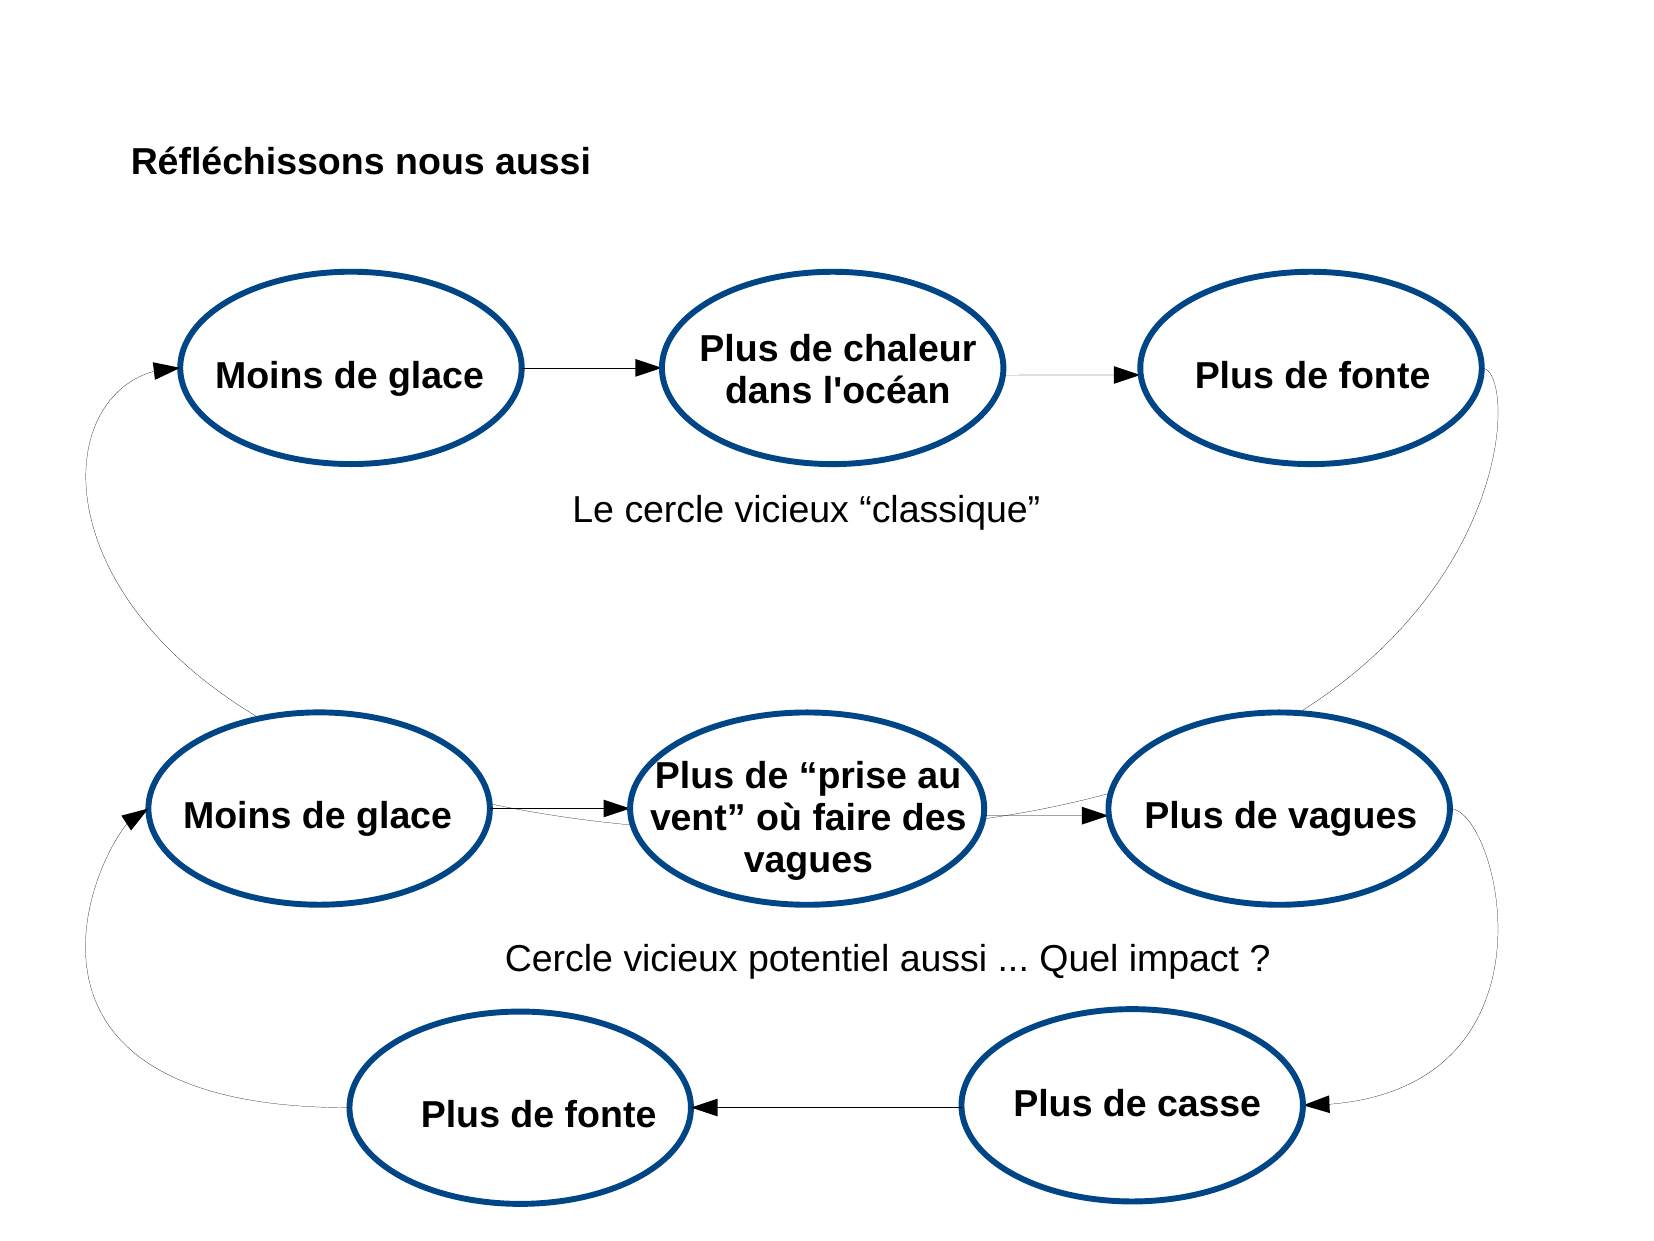

Réfléchissons nous aussi
Plus de chaleur dans l'océan
Moins de glace
Plus de fonte
Le cercle vicieux “classique”
Plus de “prise au vent” où faire des vagues
Moins de glace
Plus de vagues
Cercle vicieux potentiel aussi ... Quel impact ?
Plus de casse
Plus de fonte